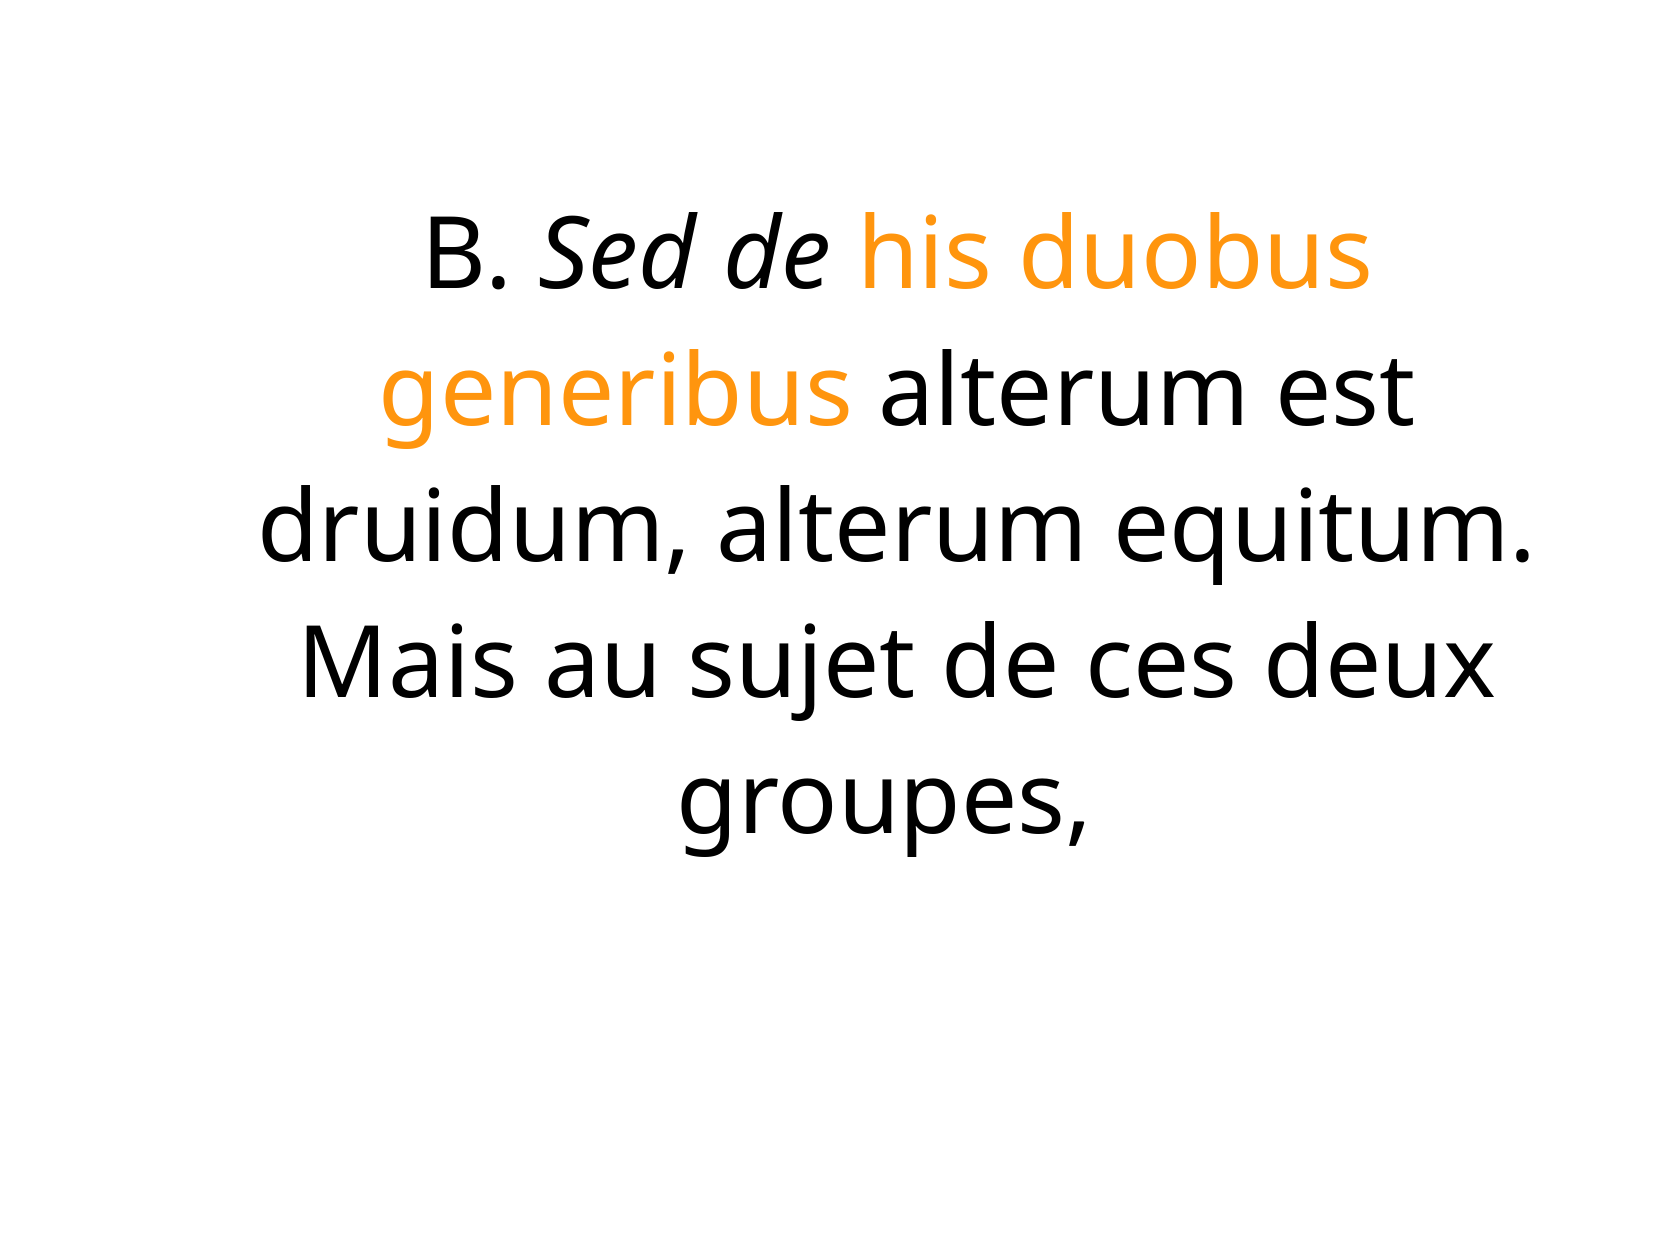

# B. Sed de his duobus generibus alterum est druidum, alterum equitum.
Mais au sujet de ces deux groupes,